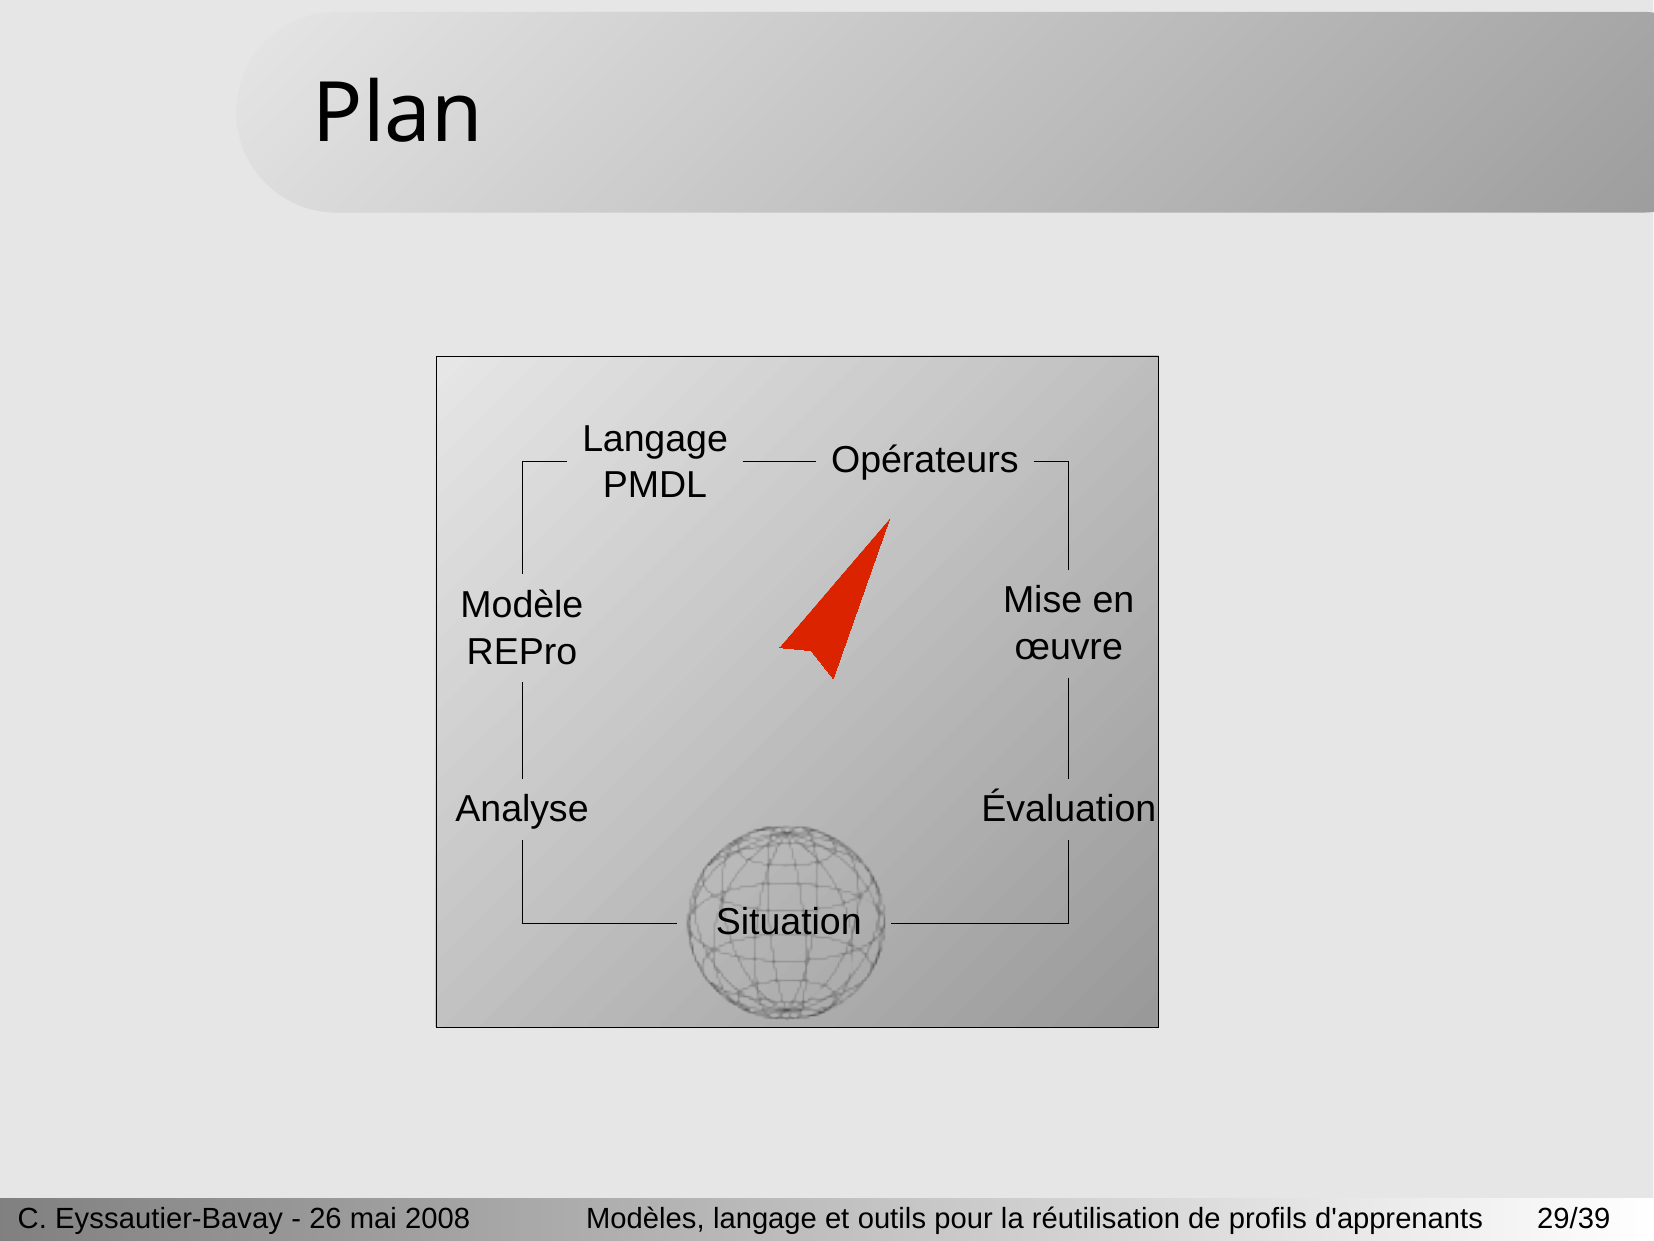

# Plan
07 Mars 2008
Modèles, langage et outils pour la réutilisation de profils d'apprenants
29